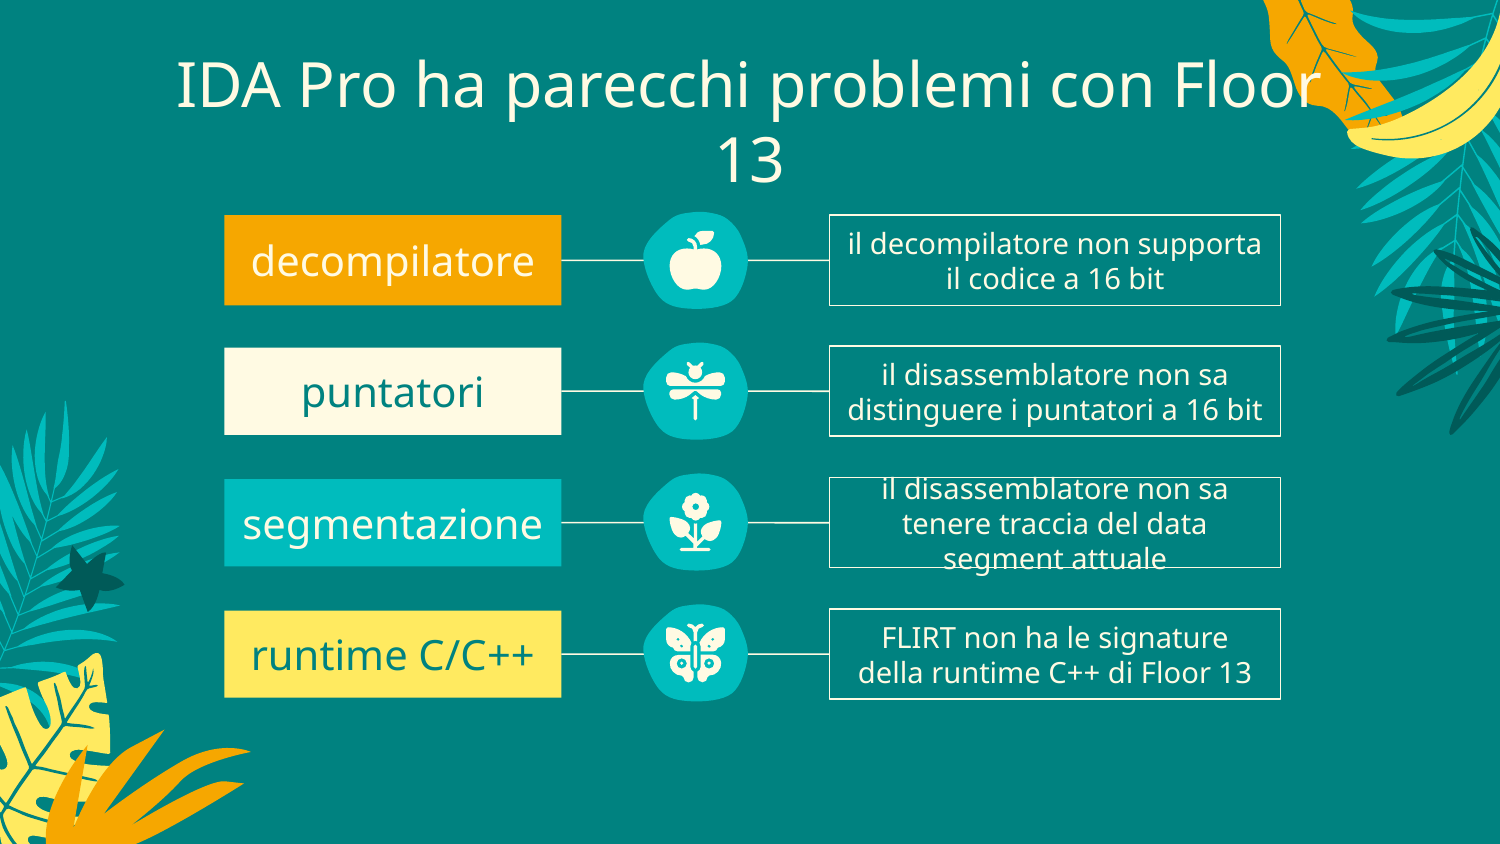

# IDA Pro ha parecchi problemi con Floor 13
il decompilatore non supporta il codice a 16 bit
decompilatore
il disassemblatore non sa distinguere i puntatori a 16 bit
puntatori
il disassemblatore non sa tenere traccia del data segment attuale
segmentazione
FLIRT non ha le signature della runtime C++ di Floor 13
runtime C/C++